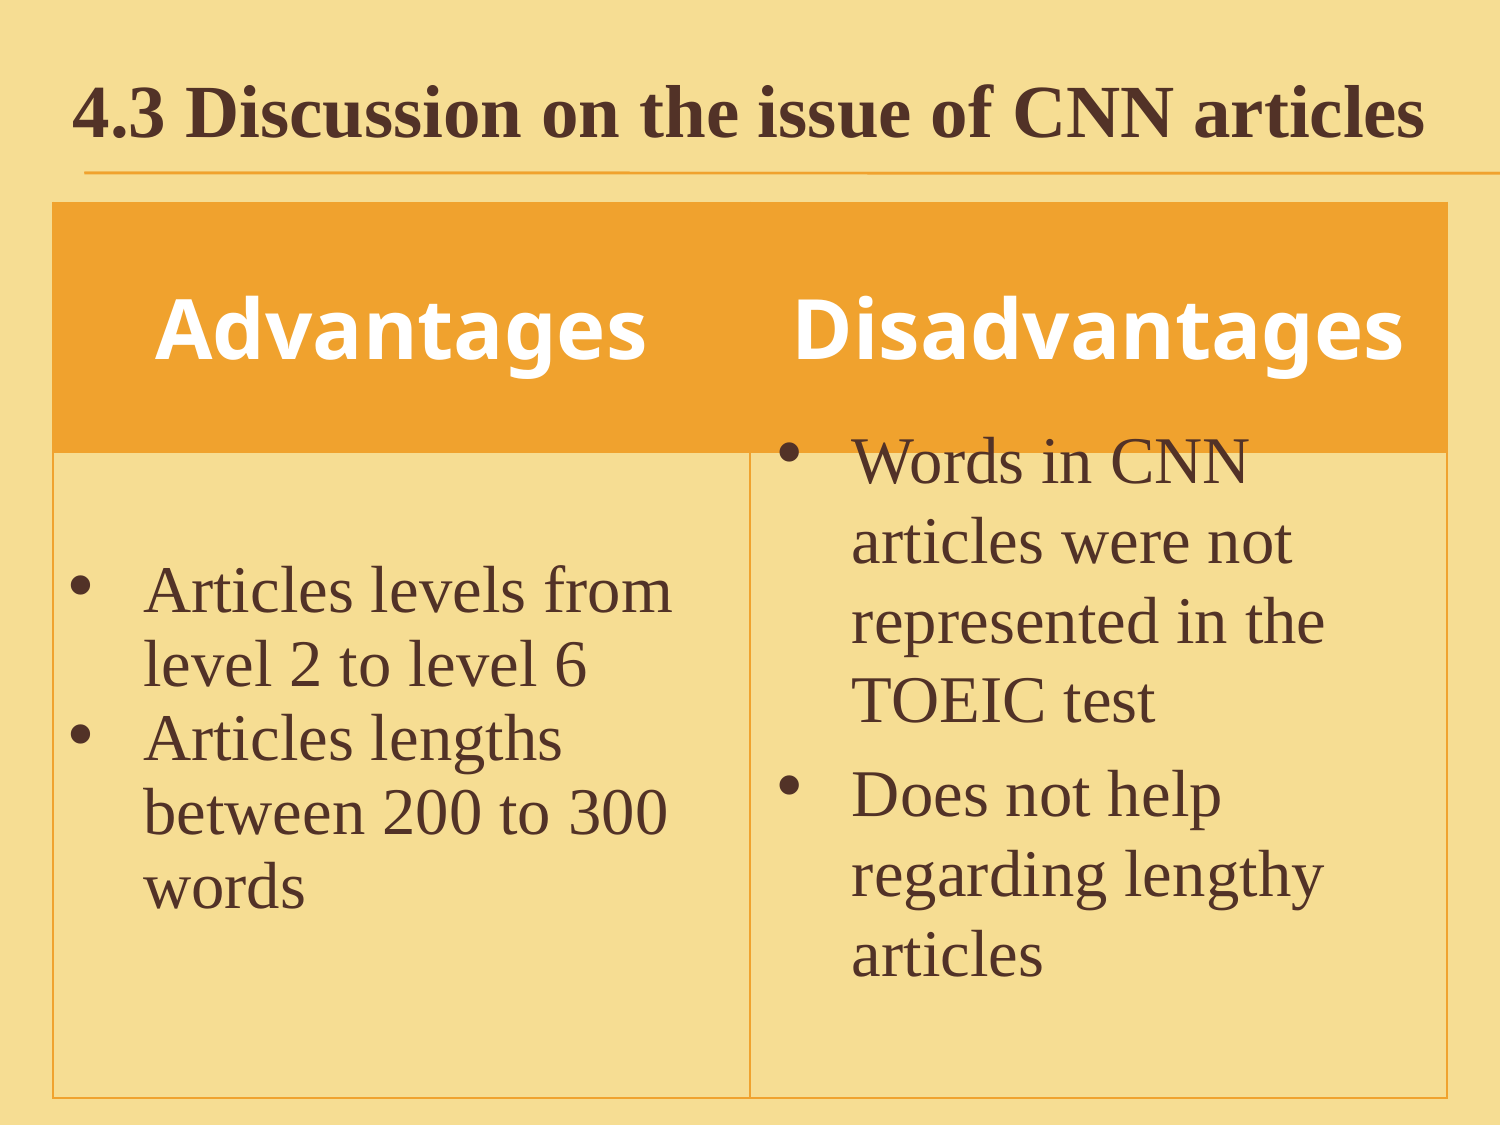

4.3 Discussion on the issue of CNN articles
| Advantages | Disadvantages |
| --- | --- |
| Articles levels from level 2 to level 6 Articles lengths between 200 to 300 words | |
Words in CNN articles were not represented in the TOEIC test
Does not help regarding lengthy articles